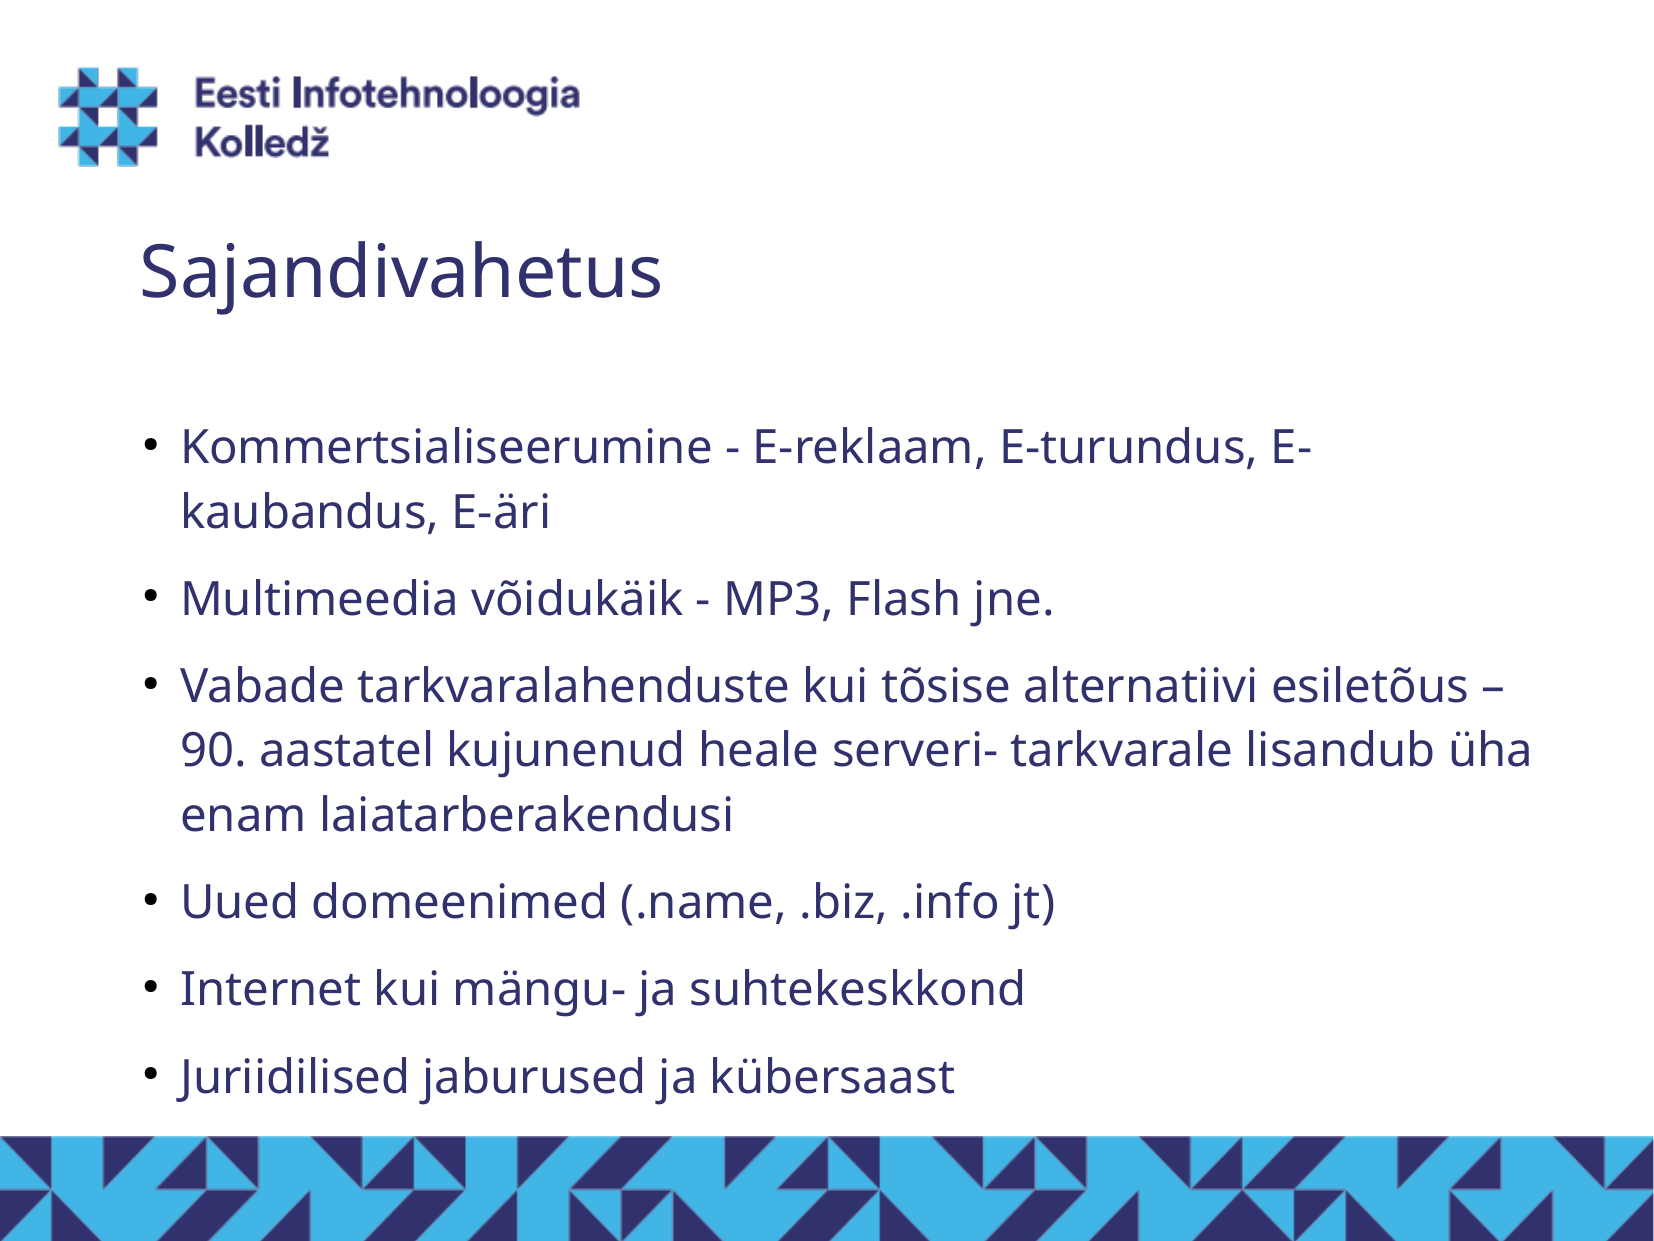

# Sajandivahetus
Kommertsialiseerumine - E-reklaam, E-turundus, E-kaubandus, E-äri
Multimeedia võidukäik - MP3, Flash jne.
Vabade tarkvaralahenduste kui tõsise alternatiivi esiletõus – 90. aastatel kujunenud heale serveri- tarkvarale lisandub üha enam laiatarberakendusi
Uued domeenimed (.name, .biz, .info jt)
Internet kui mängu- ja suhtekeskkond
Juriidilised jaburused ja kübersaast